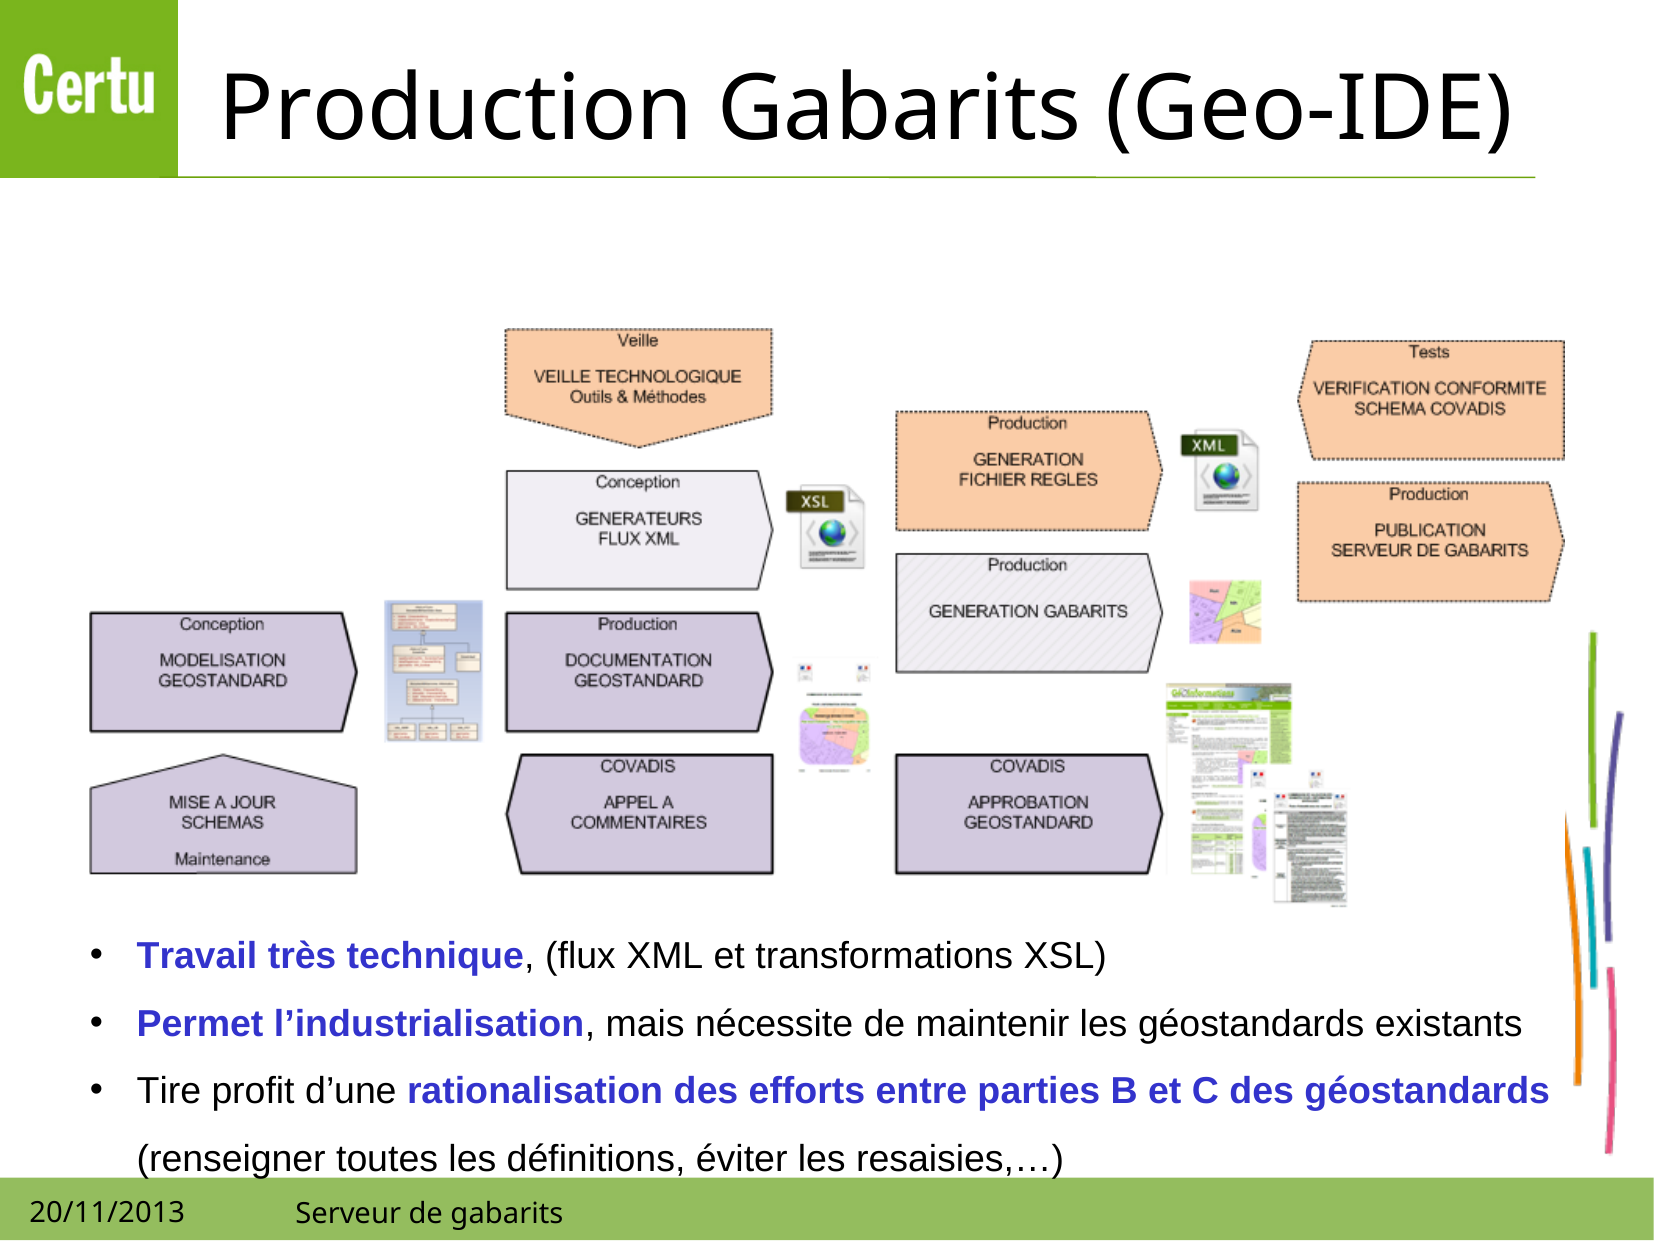

# Production Gabarits (Geo-IDE)
Travail très technique, (flux XML et transformations XSL)
Permet l’industrialisation, mais nécessite de maintenir les géostandards existants
Tire profit d’une rationalisation des efforts entre parties B et C des géostandards (renseigner toutes les définitions, éviter les resaisies,…)
20/11/2013
Serveur de gabarits